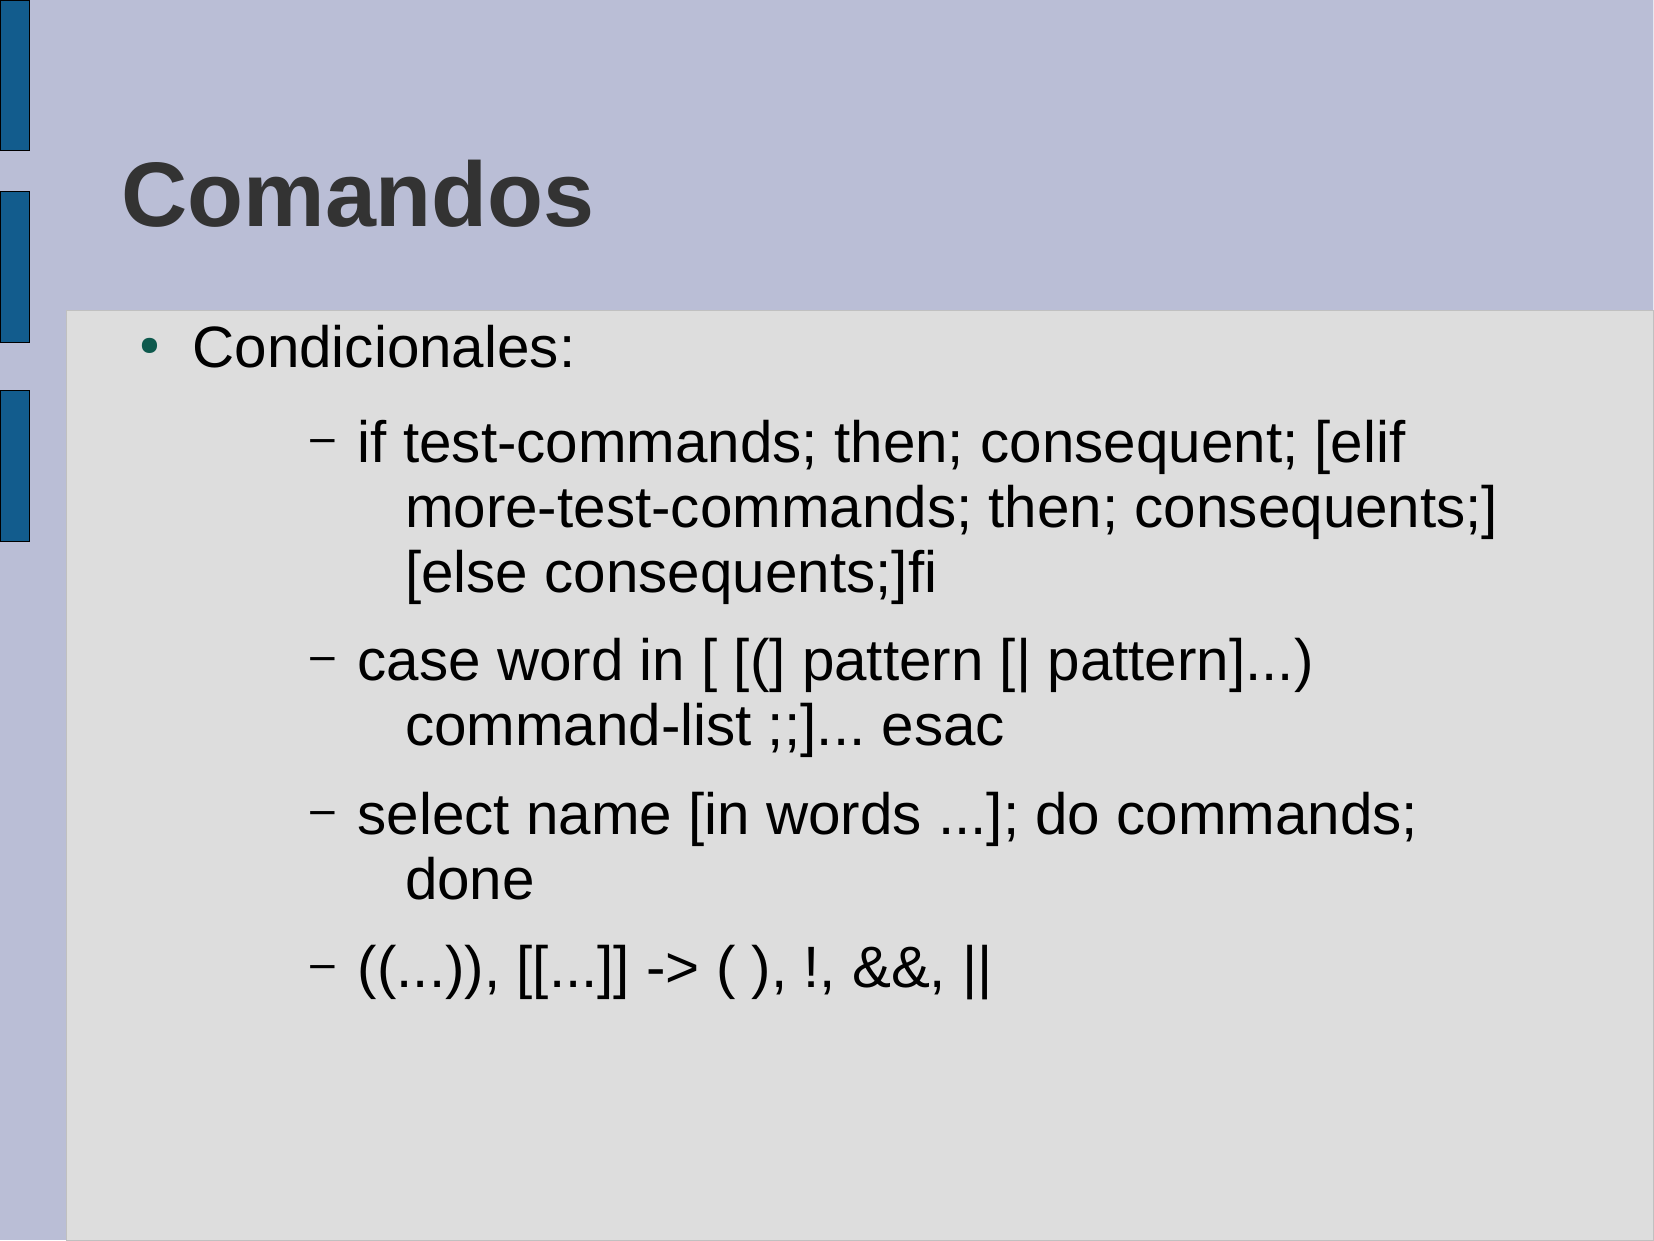

# Comandos
Condicionales:
if test-commands; then; consequent; [elif more-test-commands; then; consequents;] [else consequents;]fi
case word in [ [(] pattern [| pattern]...) command-list ;;]... esac
select name [in words ...]; do commands; done
((...)), [[...]] -> ( ), !, &&, ||